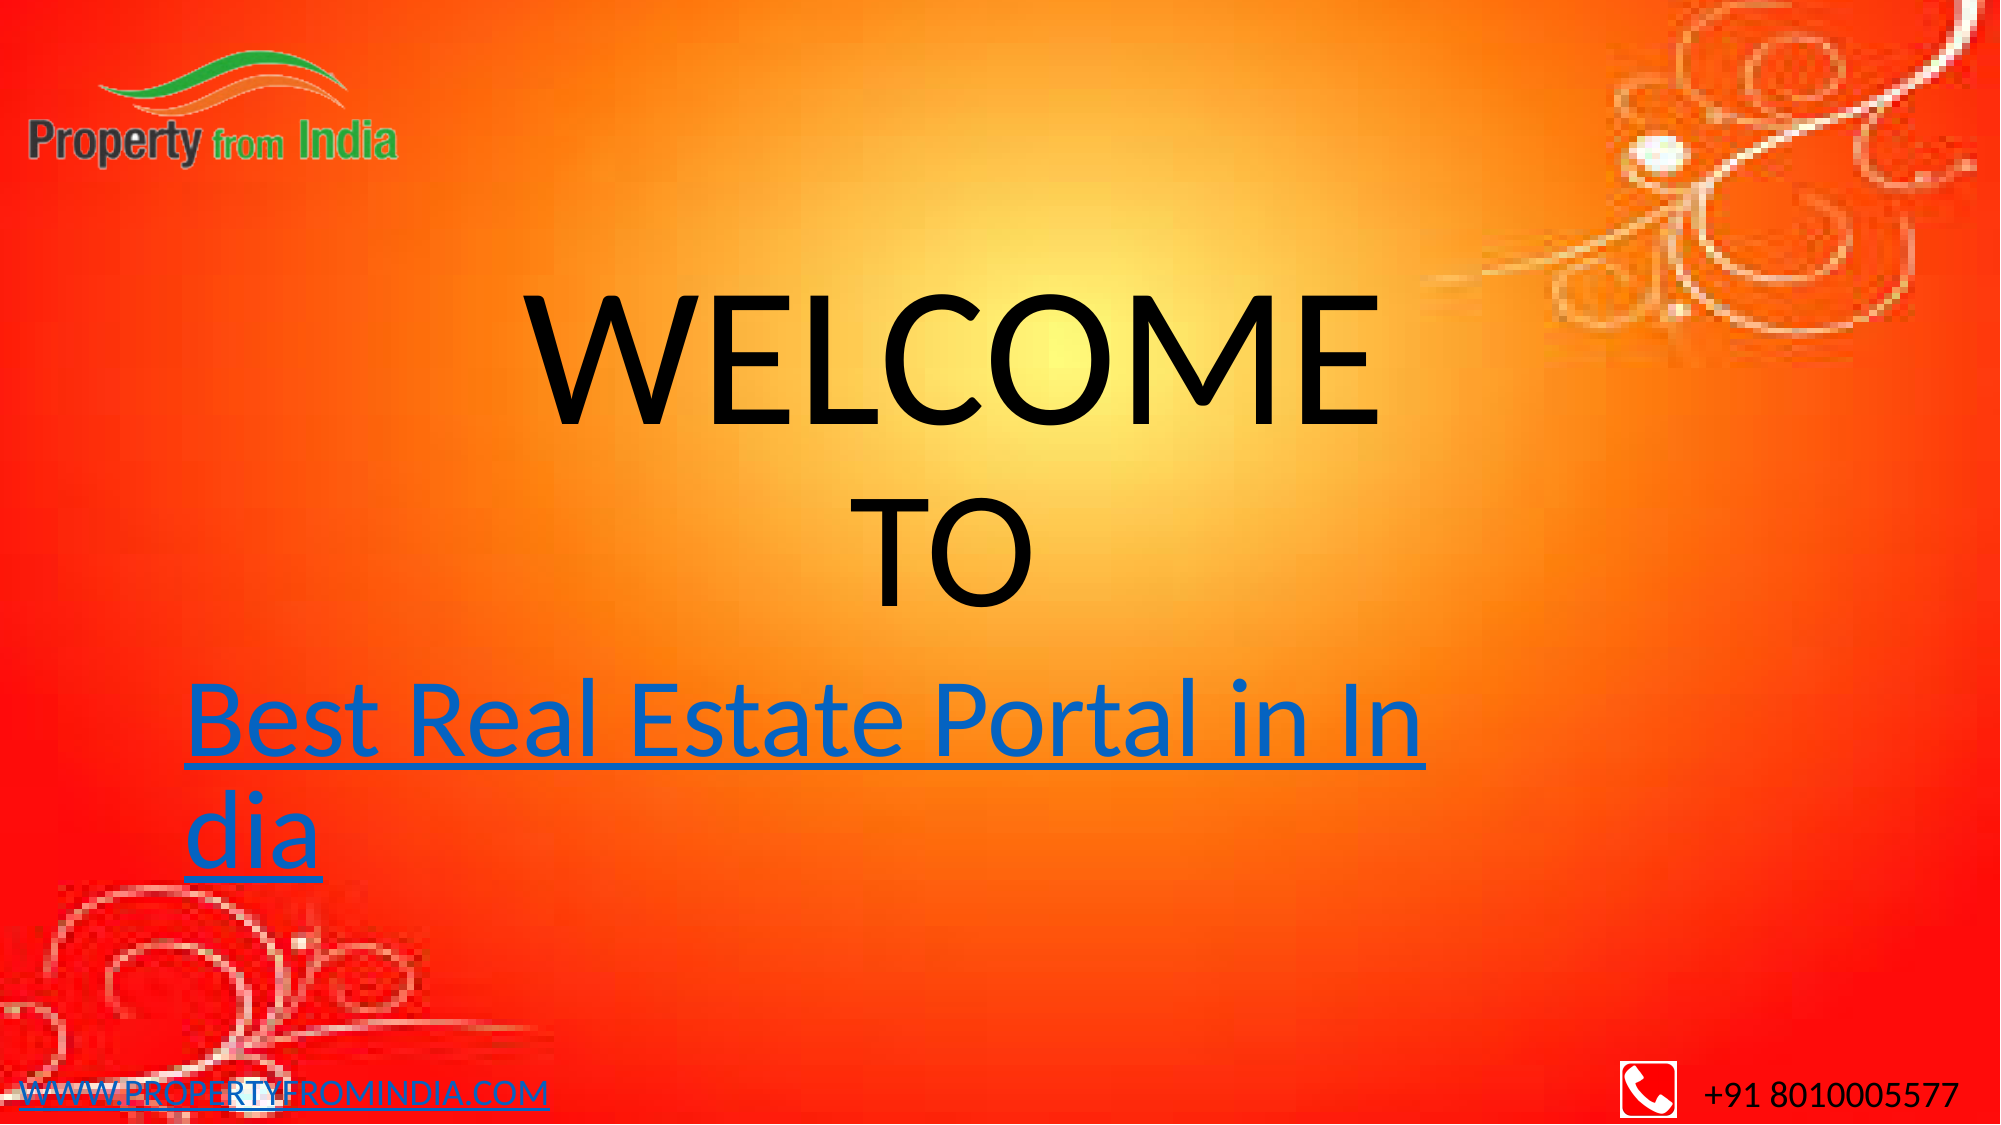

WELCOME
TO
Best Real Estate Portal in India
WWW.PROPERTYFROMINDIA.COM
+91 8010005577